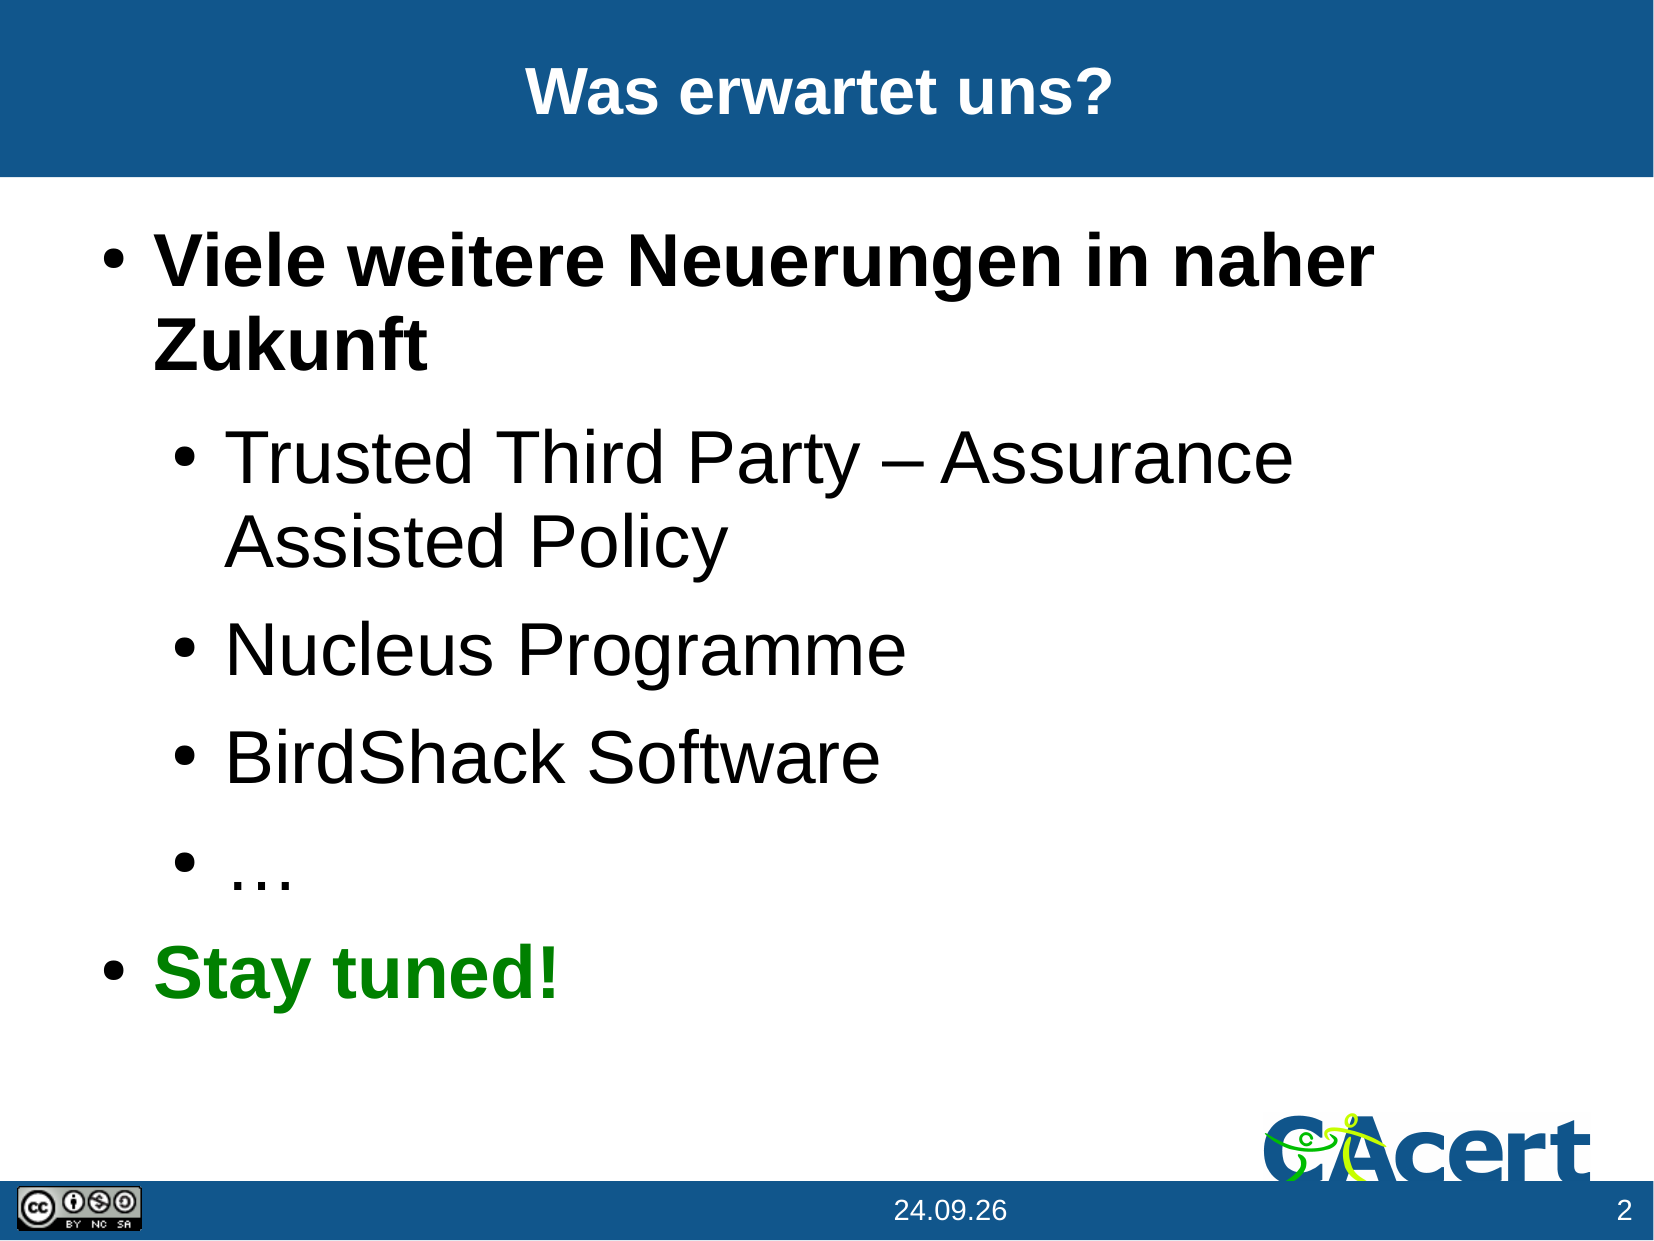

# Was erwartet uns?
Viele weitere Neuerungen in naher Zukunft
Trusted Third Party – Assurance Assisted Policy
Nucleus Programme
BirdShack Software
…
Stay tuned!